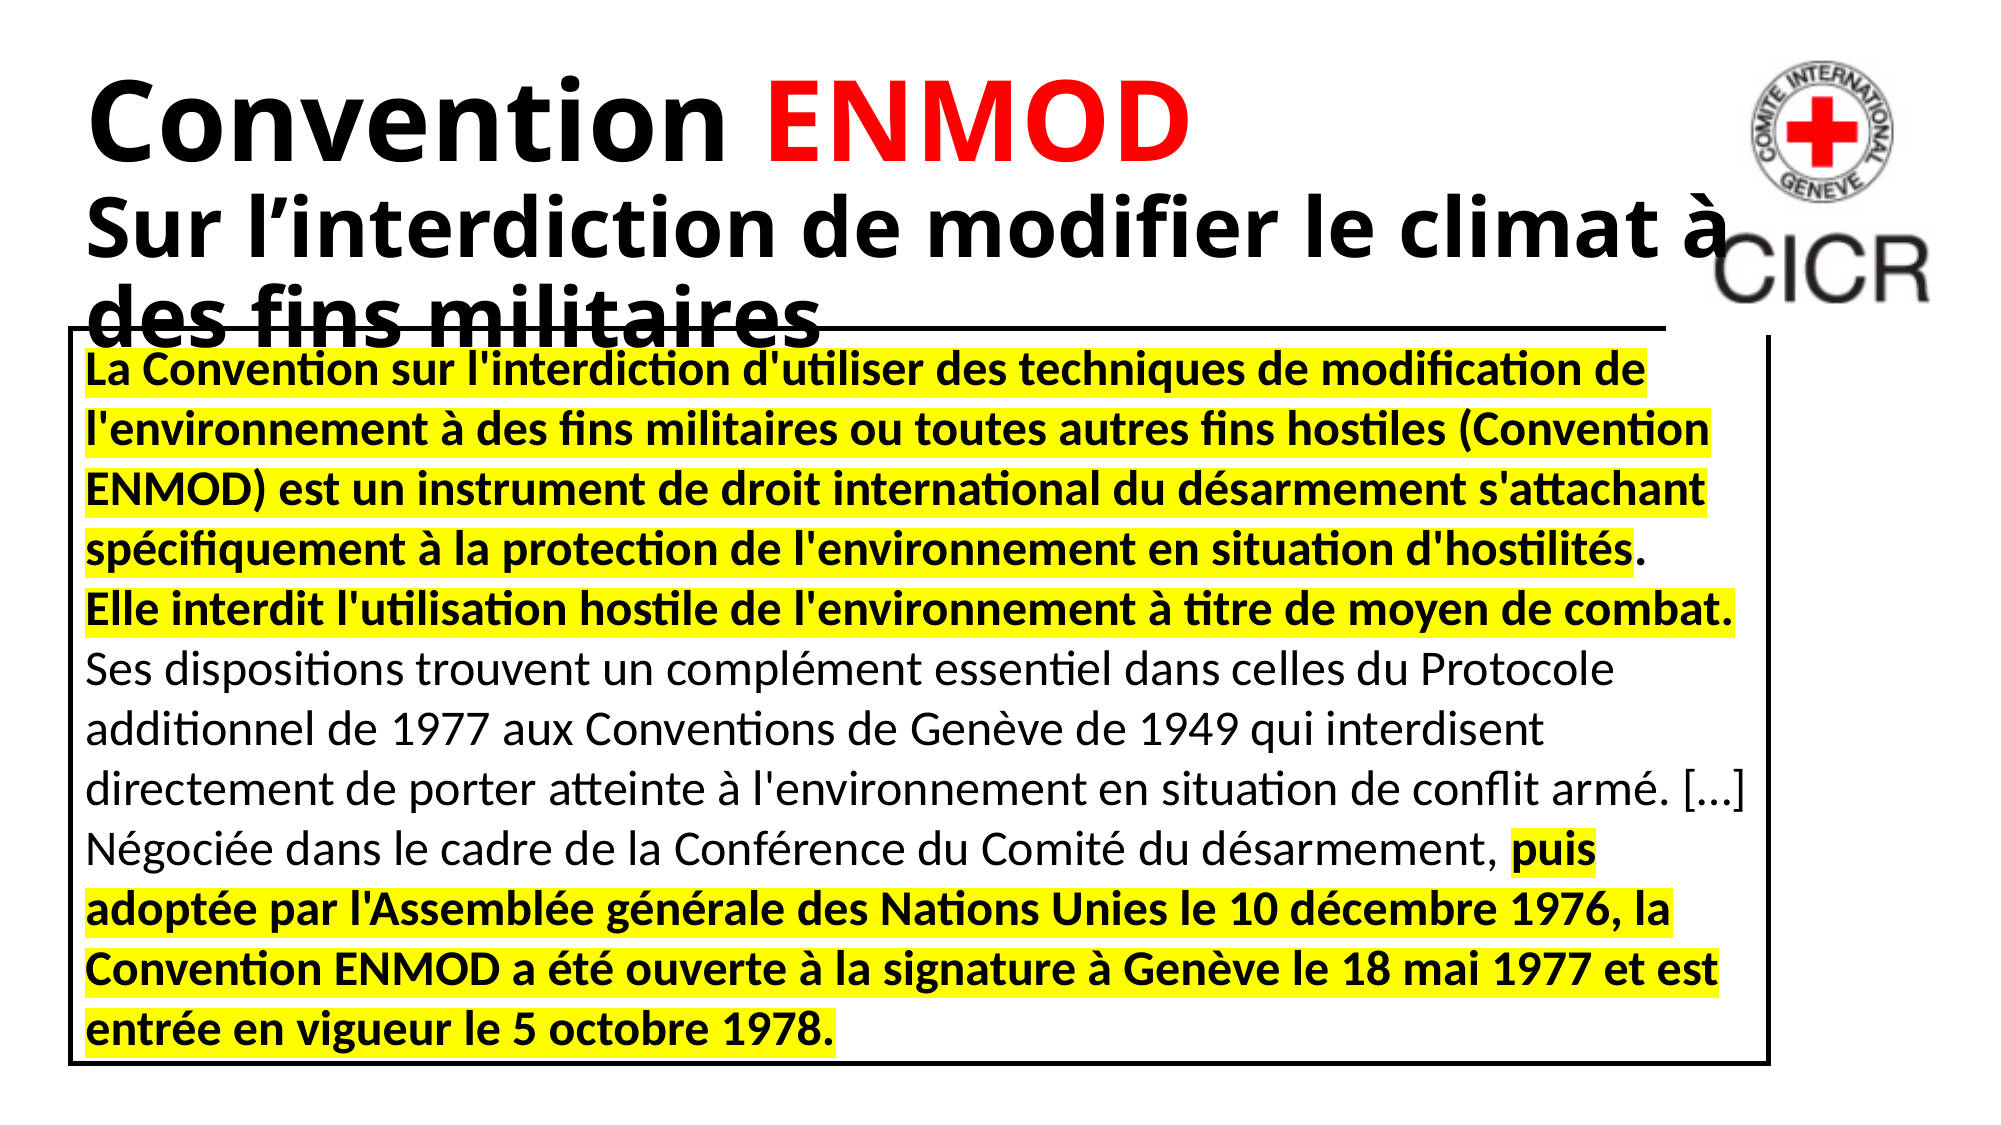

Convention ENMOD
Sur l’interdiction de modifier le climat à des fins militaires
La Convention sur l'interdiction d'utiliser des techniques de modification de l'environnement à des fins militaires ou toutes autres fins hostiles (Convention ENMOD) est un instrument de droit international du désarmement s'attachant spécifiquement à la protection de l'environnement en situation d'hostilités.
Elle interdit l'utilisation hostile de l'environnement à titre de moyen de combat. Ses dispositions trouvent un complément essentiel dans celles du Protocole additionnel de 1977 aux Conventions de Genève de 1949 qui interdisent directement de porter atteinte à l'environnement en situation de conflit armé. […] Négociée dans le cadre de la Conférence du Comité du désarmement, puis adoptée par l'Assemblée générale des Nations Unies le 10 décembre 1976, la Convention ENMOD a été ouverte à la signature à Genève le 18 mai 1977 et est entrée en vigueur le 5 octobre 1978.